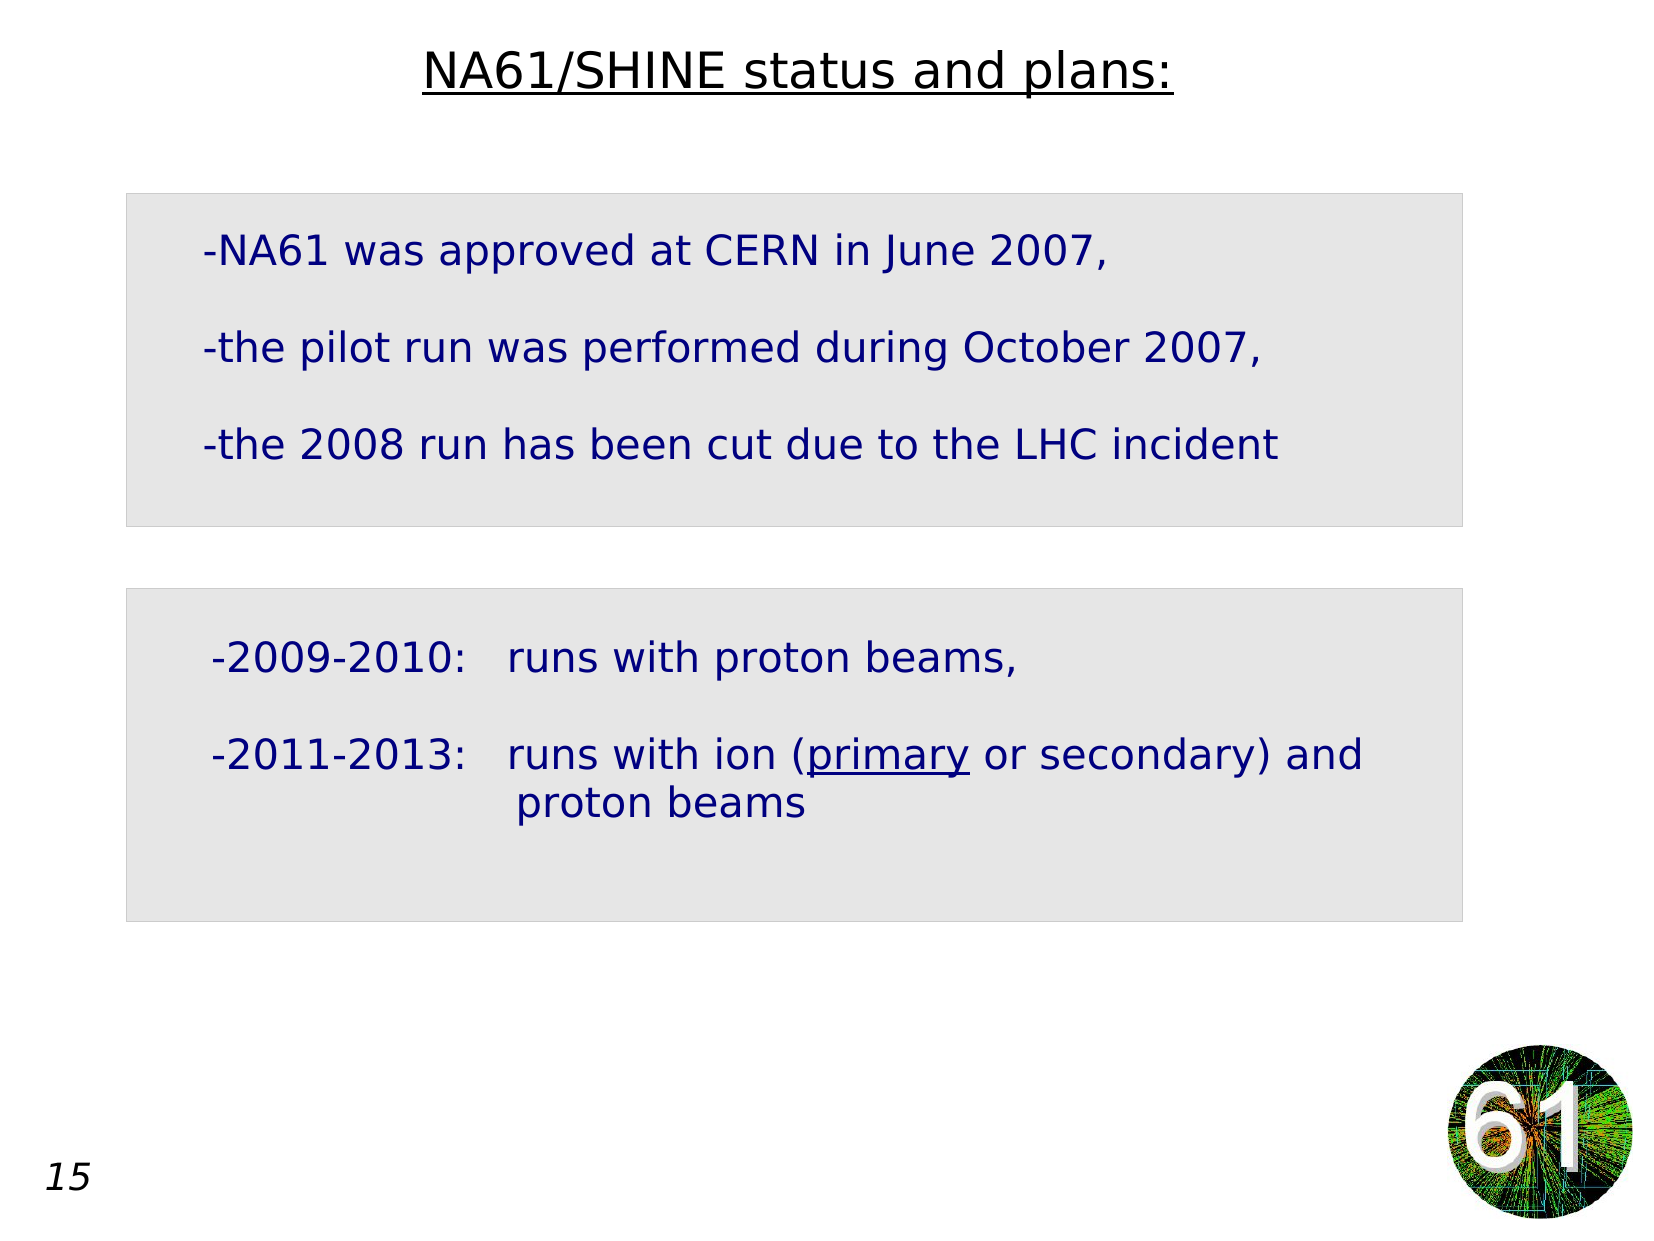

NA61/SHINE status and plans:
-NA61 was approved at CERN in June 2007,
-the pilot run was performed during October 2007,
-the 2008 run has been cut due to the LHC incident
-2009-2010: runs with proton beams,
-2011-2013: runs with ion (primary or secondary) and
 proton beams